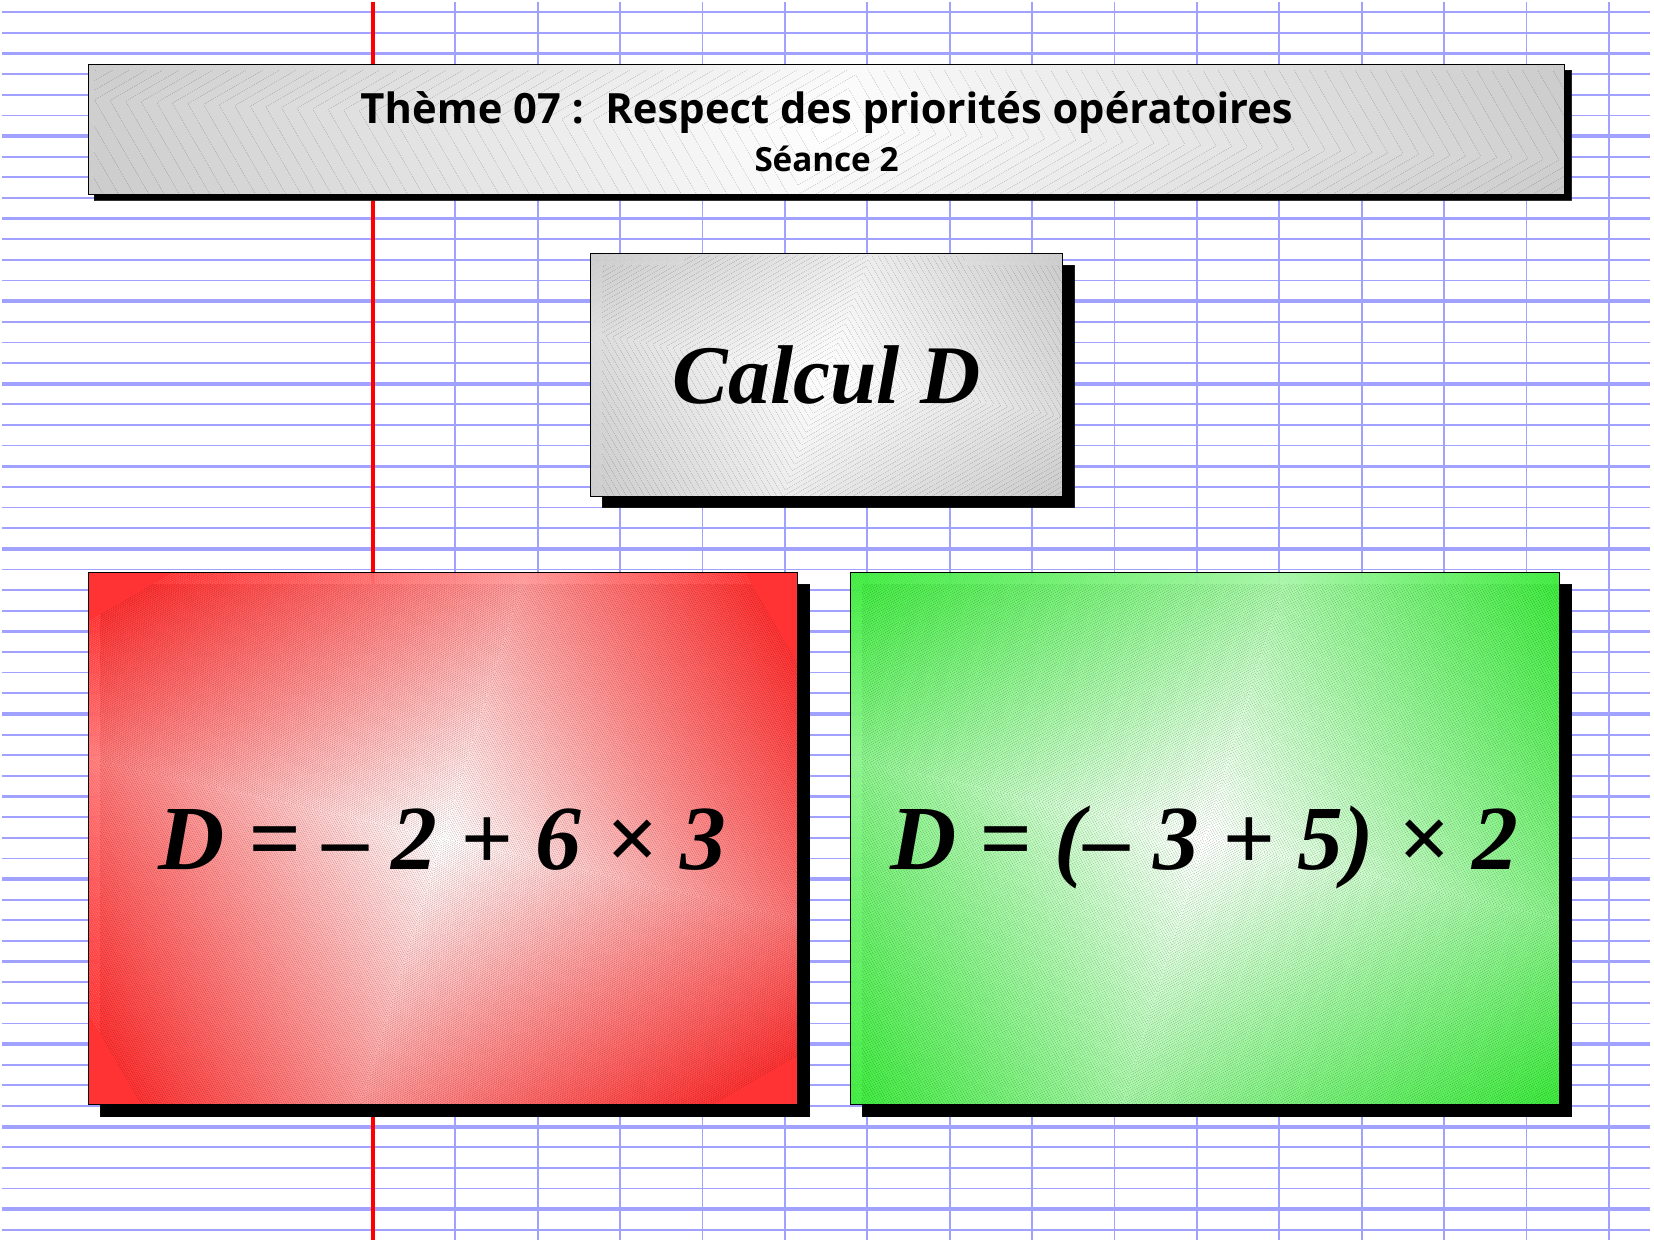

Thème 07 : Respect des priorités opératoires
Séance 2
Calcul D
10
11
12
13
14
15
9
0
1
2
3
4
5
6
7
8
D = – 2 + 6 × 3
D = (– 3 + 5) × 2